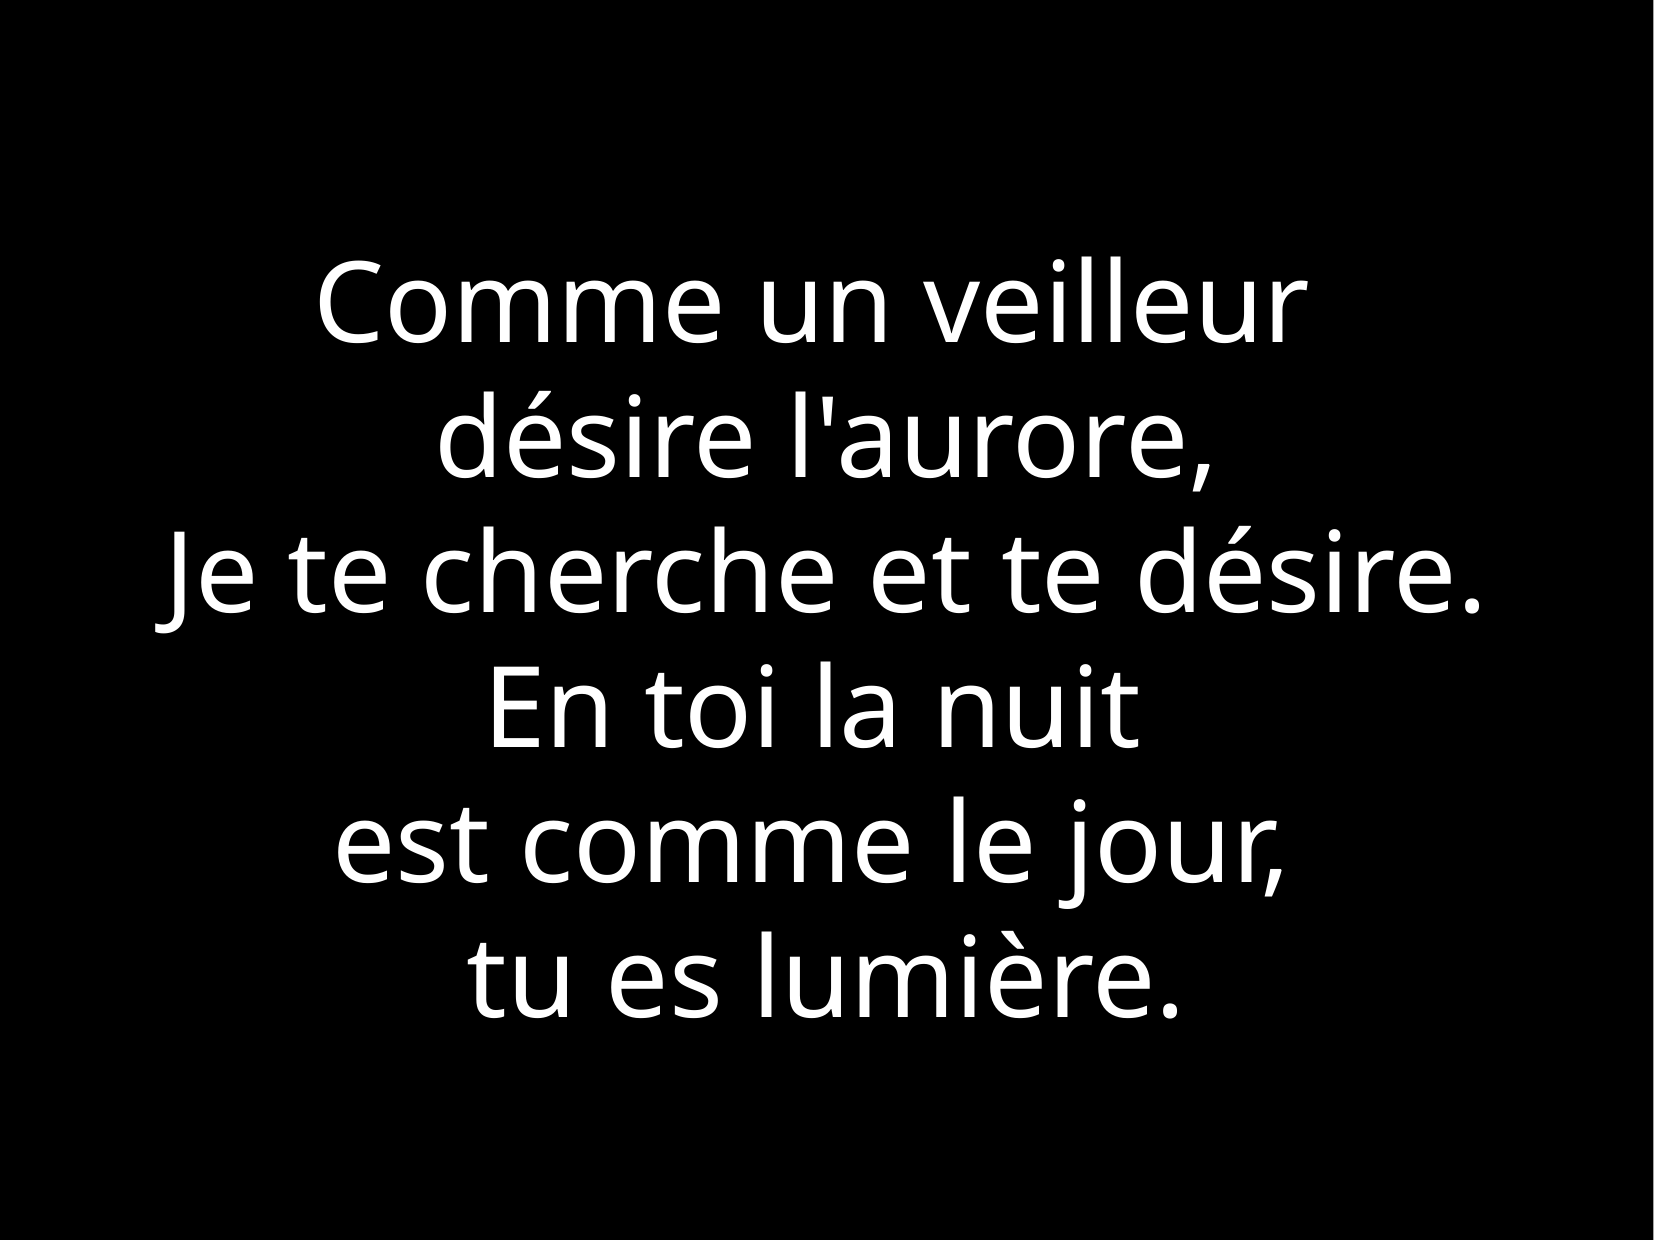

Comme un veilleur
désire l'aurore,
Je te cherche et te désire.
En toi la nuit
est comme le jour,
tu es lumière.